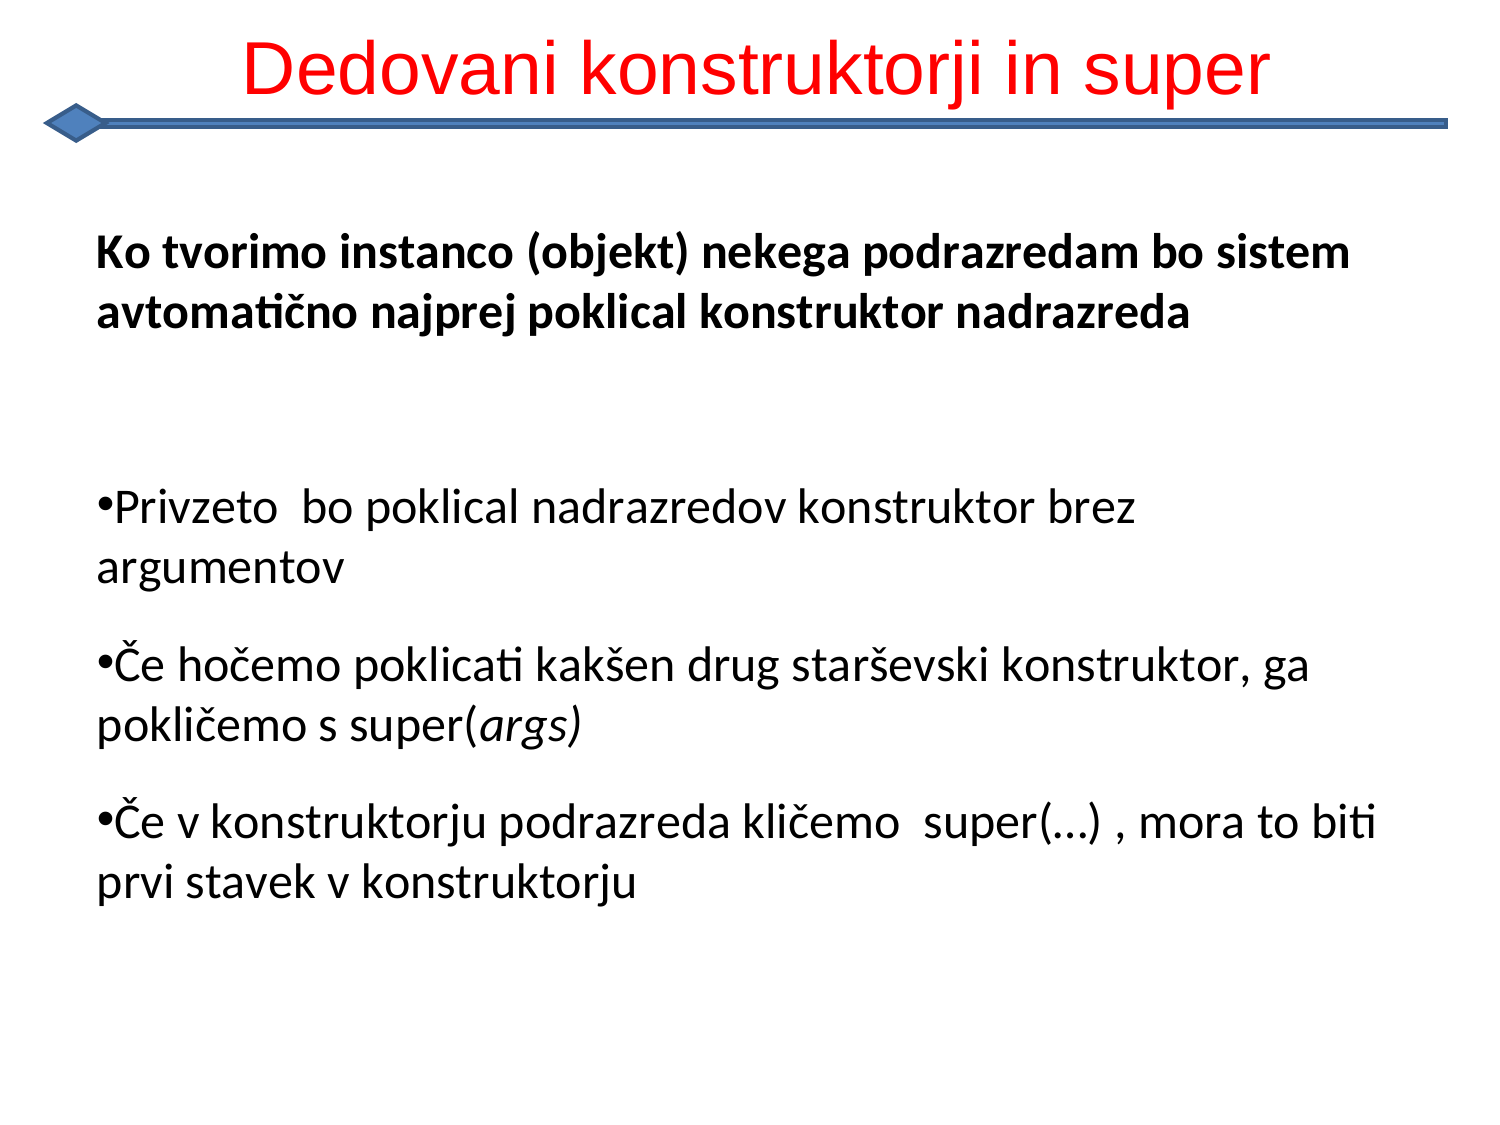

# Dedovani konstruktorji in super
Ko tvorimo instanco (objekt) nekega podrazredam bo sistem avtomatično najprej poklical konstruktor nadrazreda
Privzeto bo poklical nadrazredov konstruktor brez argumentov
Če hočemo poklicati kakšen drug starševski konstruktor, ga pokličemo s super(args)
Če v konstruktorju podrazreda kličemo super(…) , mora to biti prvi stavek v konstruktorju